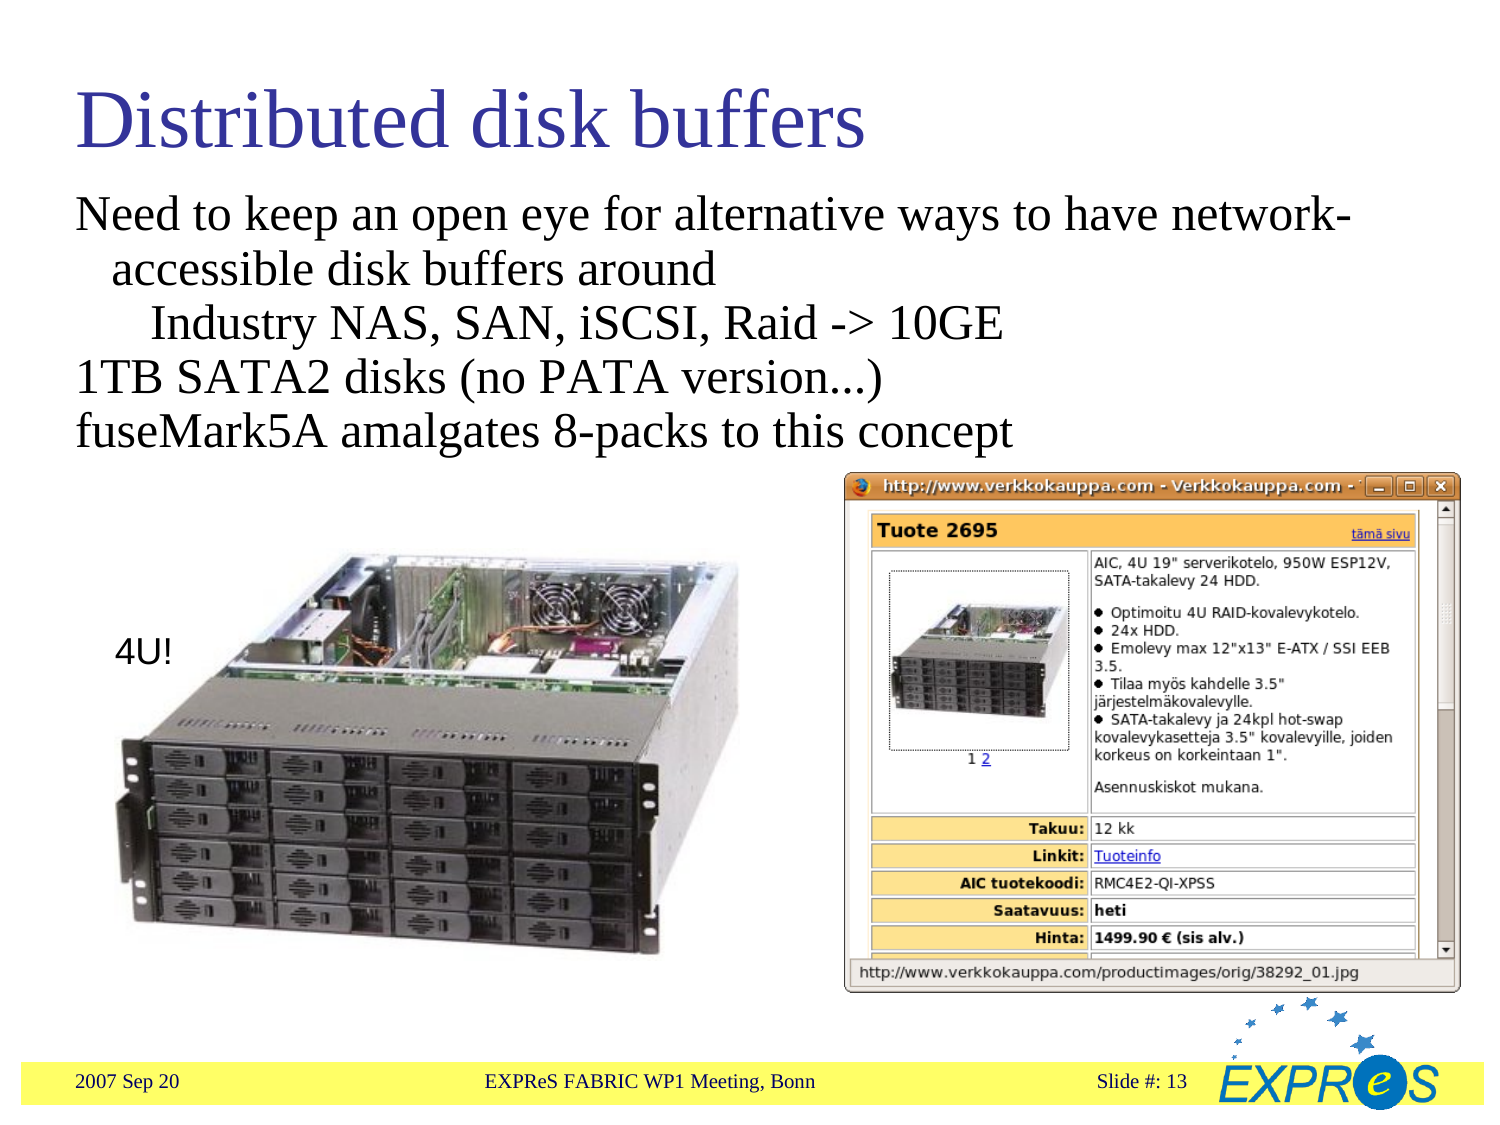

# Distributed disk buffers
Need to keep an open eye for alternative ways to have network-accessible disk buffers around
Industry NAS, SAN, iSCSI, Raid -> 10GE
1TB SATA2 disks (no PATA version...)
fuseMark5A amalgates 8-packs to this concept
4U!